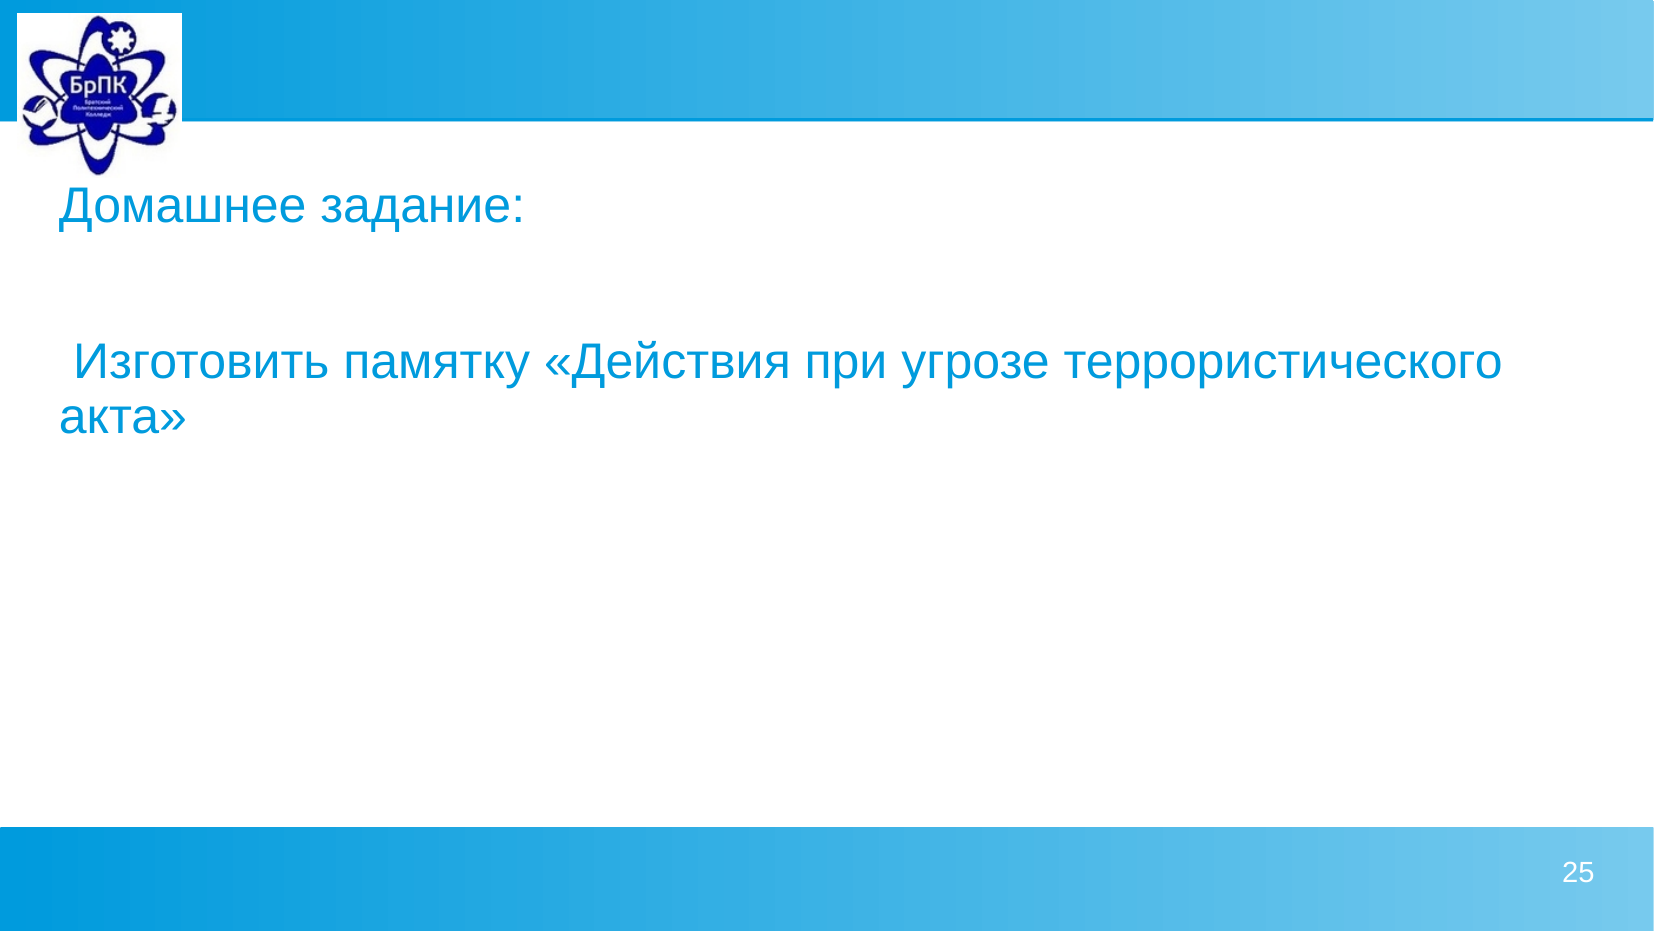

# Домашнее задание:
 Изготовить памятку «Действия при угрозе террористического акта»
25